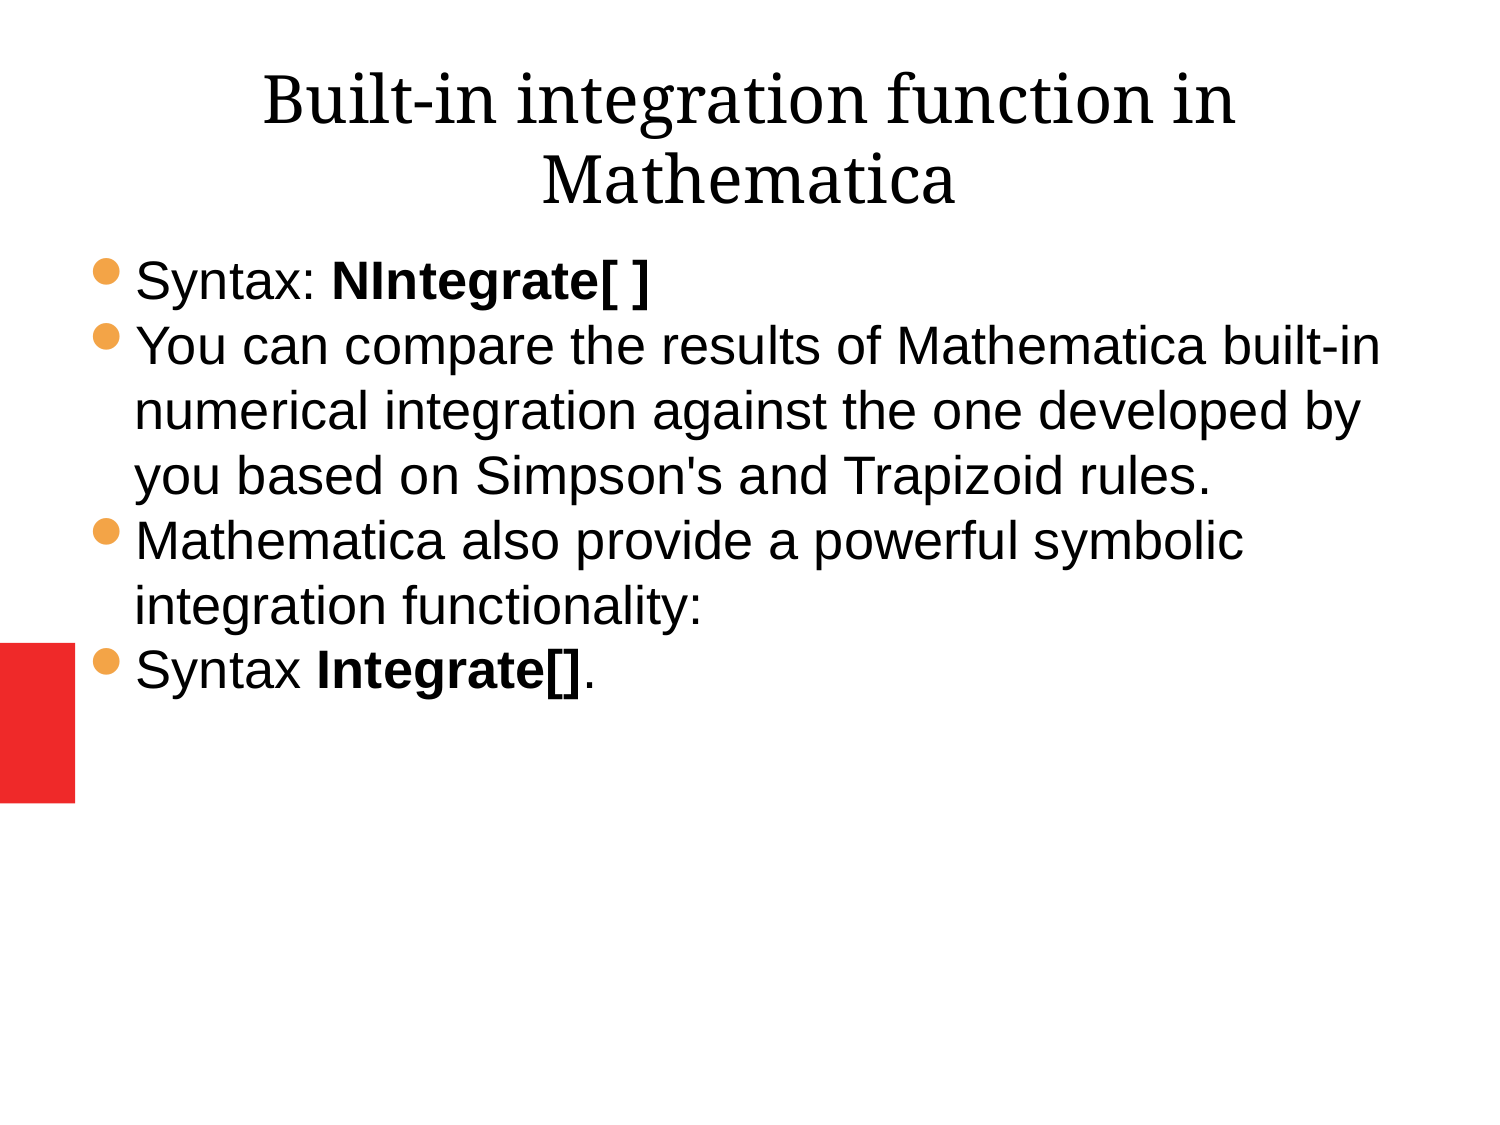

Built-in integration function in Mathematica
Syntax: NIntegrate[ ]
You can compare the results of Mathematica built-in numerical integration against the one developed by you based on Simpson's and Trapizoid rules.
Mathematica also provide a powerful symbolic integration functionality:
Syntax Integrate[].